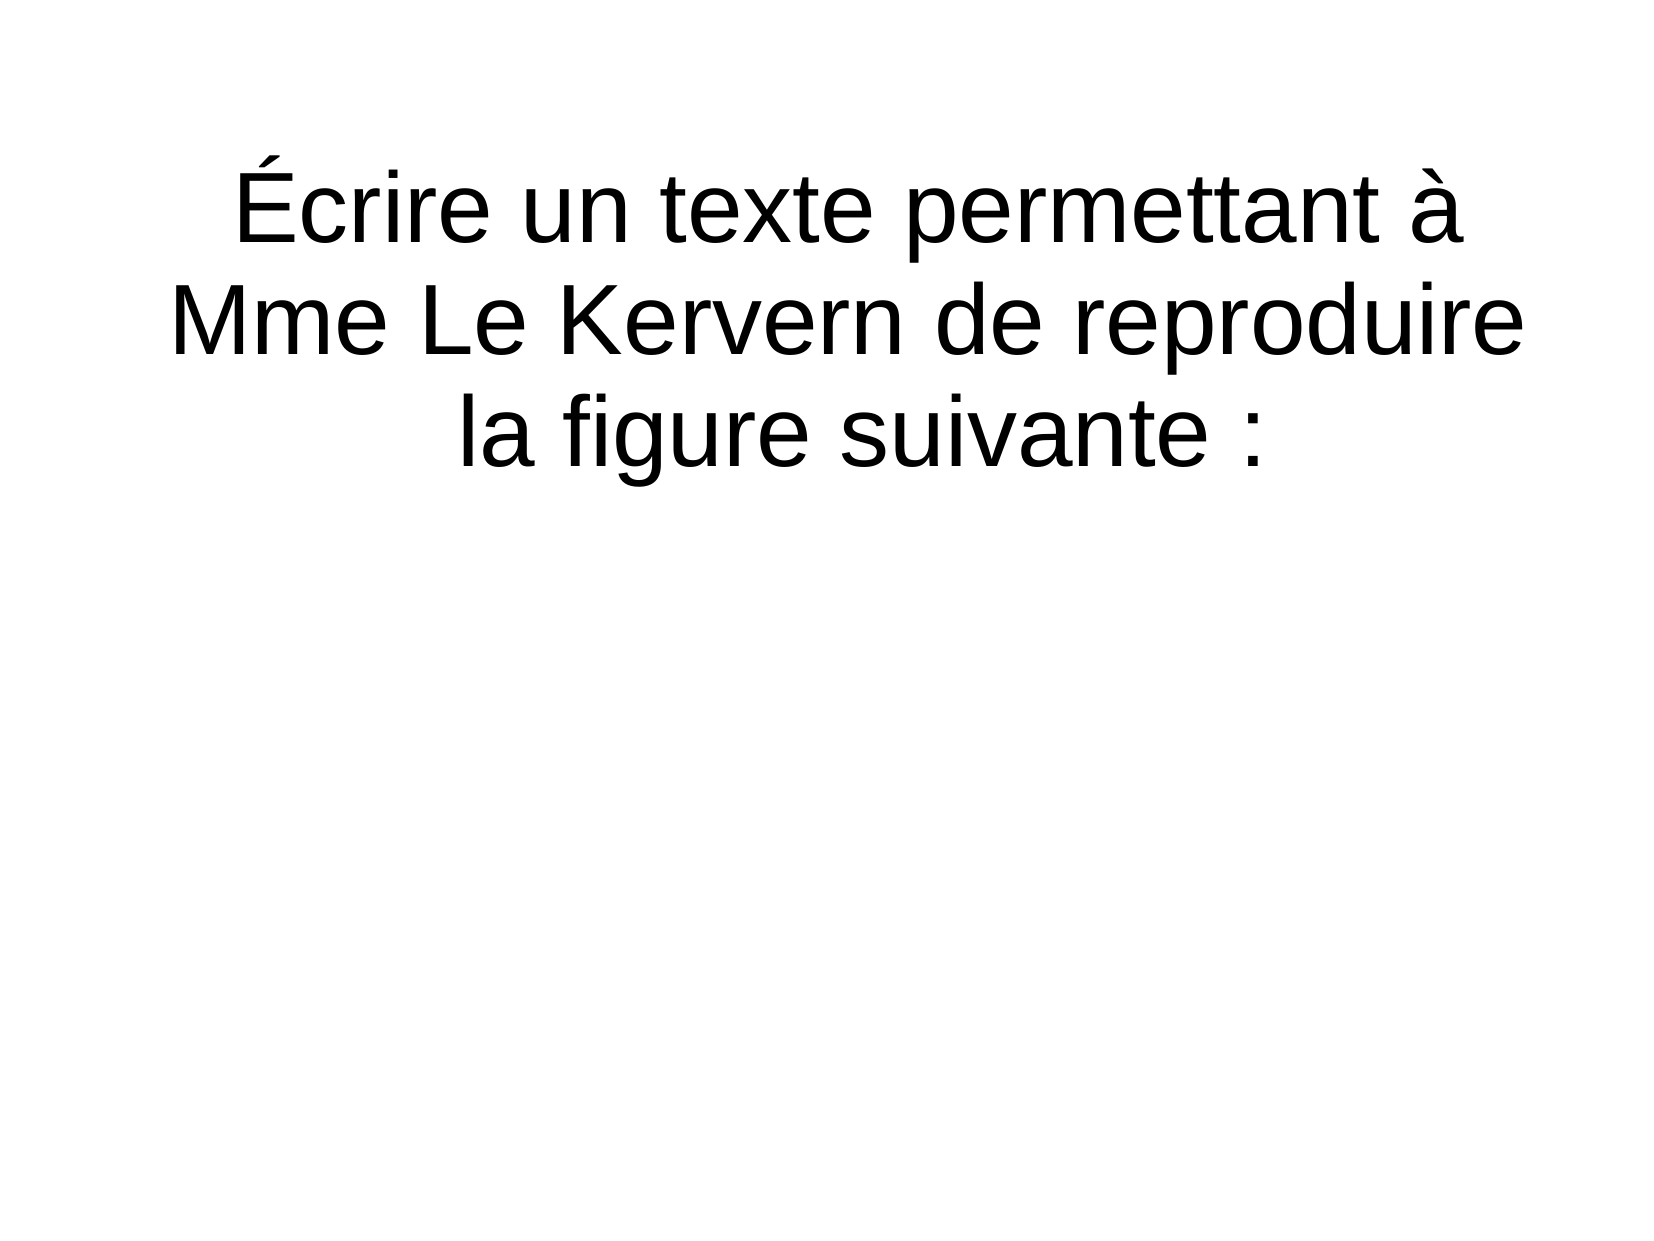

# Écrire un texte permettant à
Mme Le Kervern de reproduire
la figure suivante :